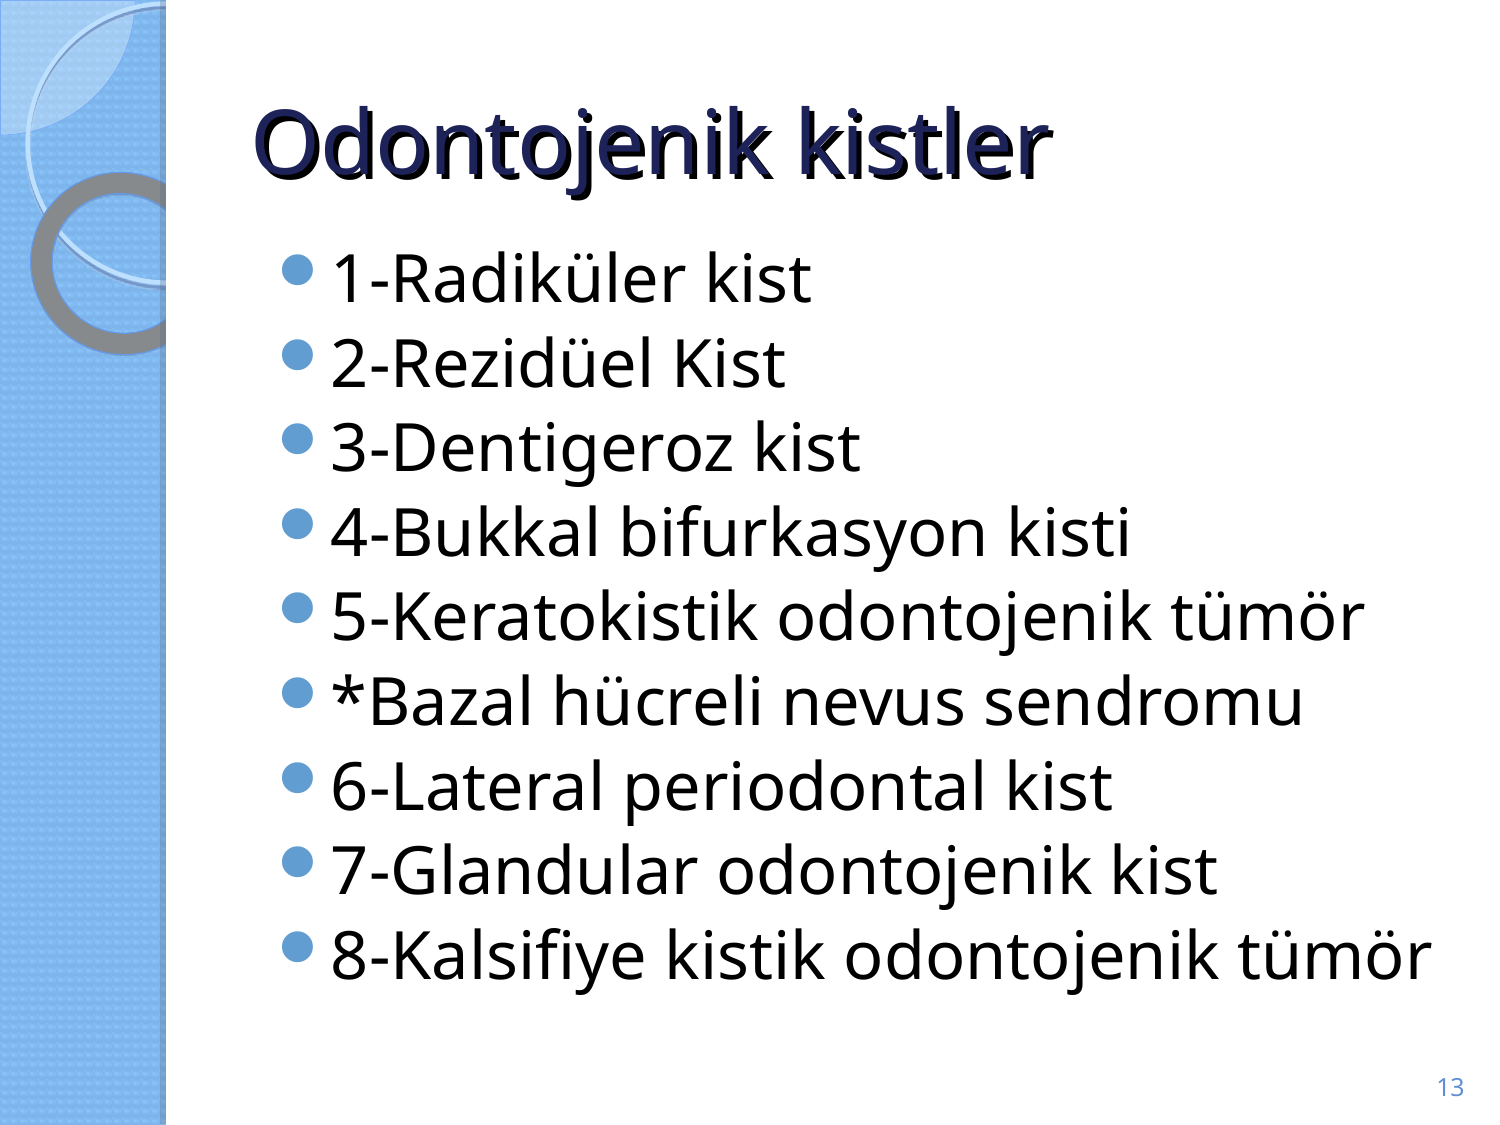

# Odontojenik kistler
1-Radiküler kist
2-Rezidüel Kist
3-Dentigeroz kist
4-Bukkal bifurkasyon kisti
5-Keratokistik odontojenik tümör
*Bazal hücreli nevus sendromu
6-Lateral periodontal kist
7-Glandular odontojenik kist
8-Kalsifiye kistik odontojenik tümör
13